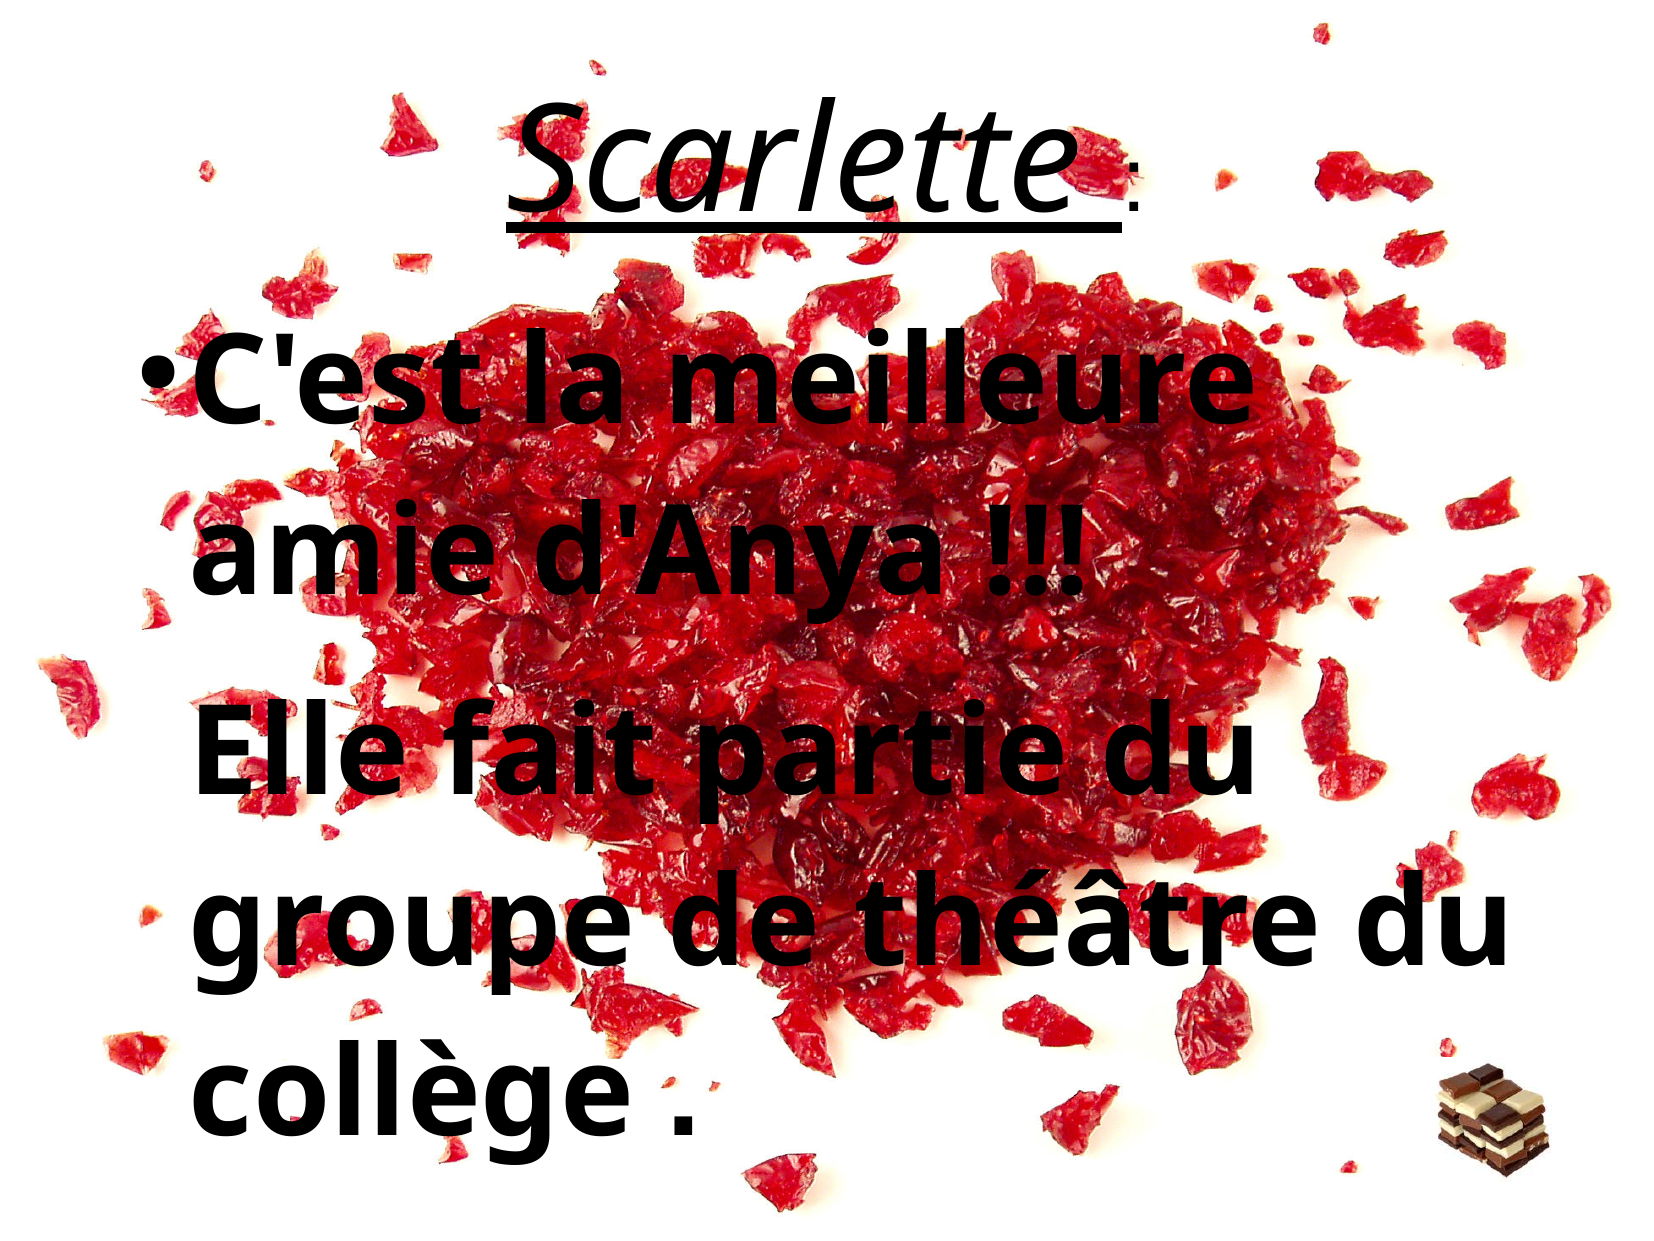

# Scarlette :
C'est la meilleure amie d'Anya !!!
Elle fait partie du groupe de théâtre du collège .